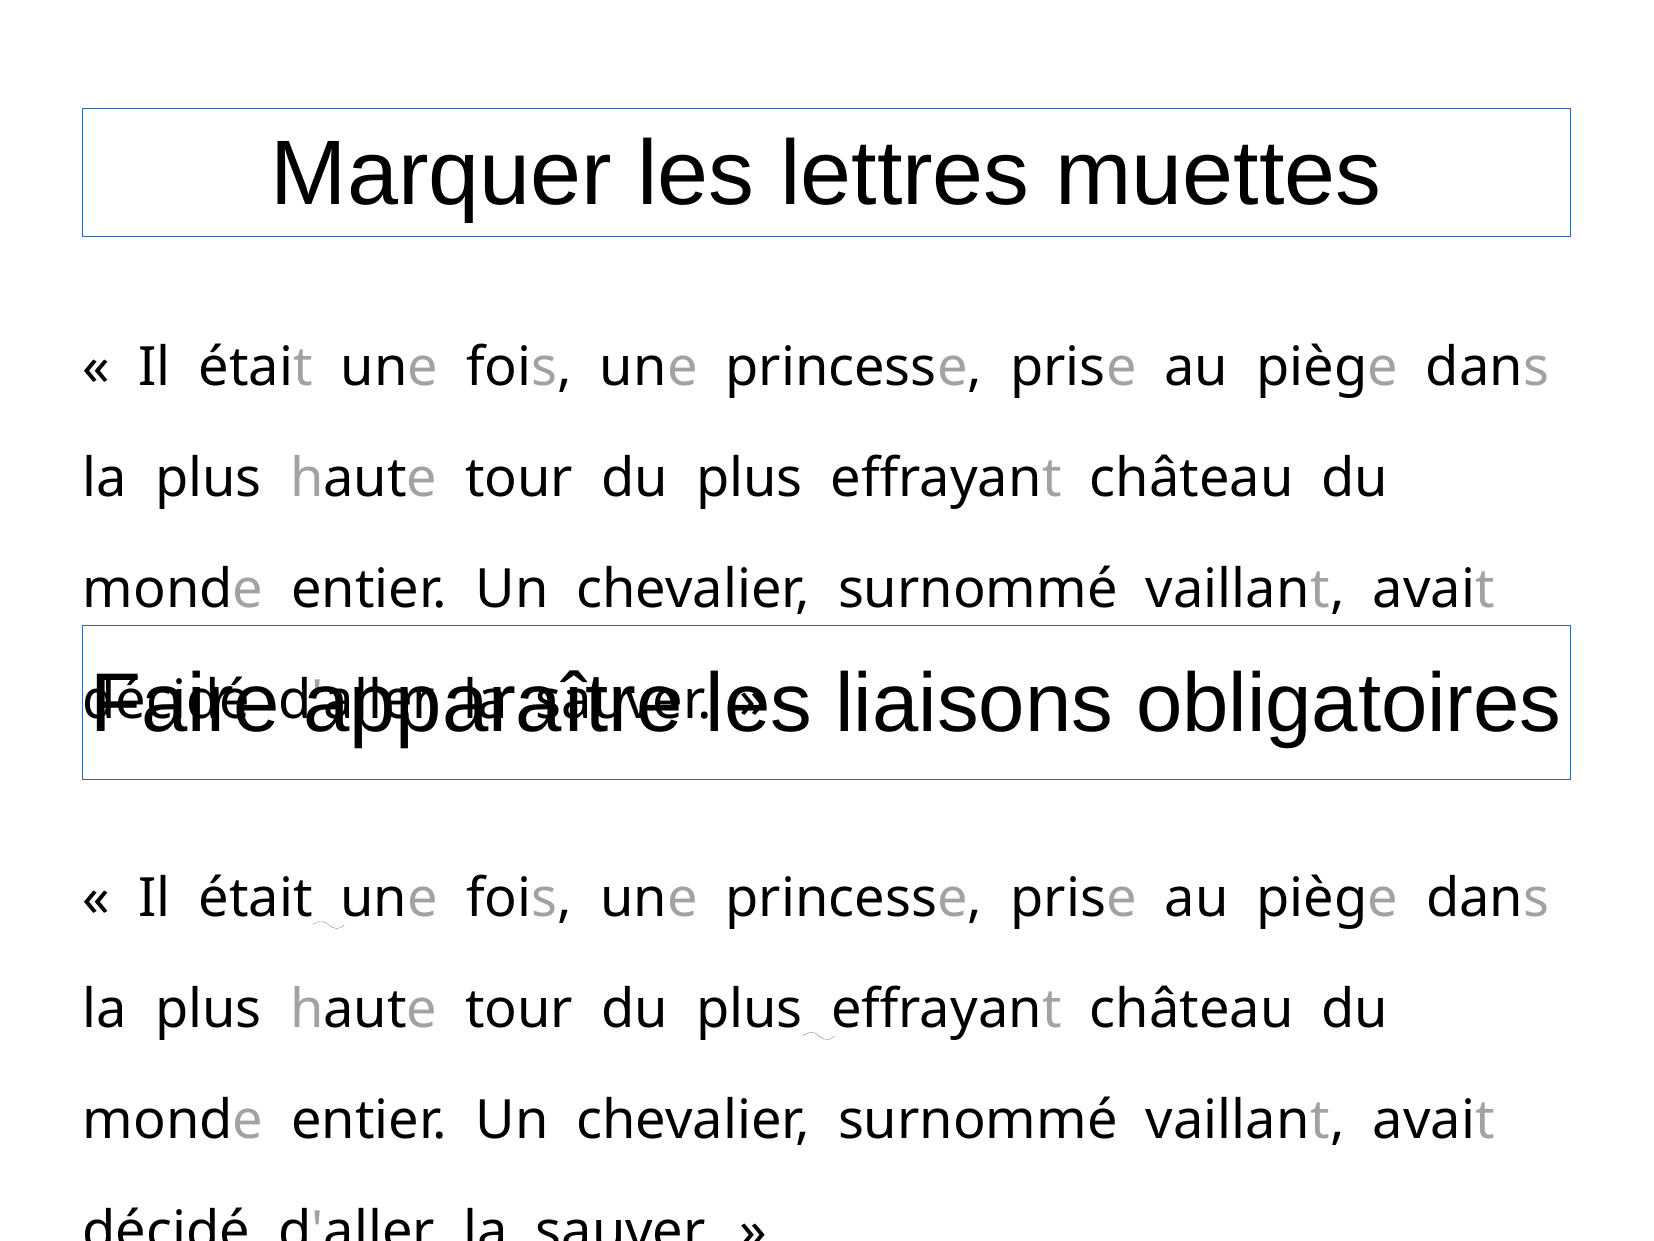

# Marquer les lettres muettes
« Il était une fois, une princesse, prise au piège dans la plus haute tour du plus effrayant château du monde entier. Un chevalier, surnommé vaillant, avait décidé d'aller la sauver. »
Faire apparaître les liaisons obligatoires
« Il était une fois, une princesse, prise au piège dans la plus haute tour du plus effrayant château du monde entier. Un chevalier, surnommé vaillant, avait décidé d'aller la sauver. »